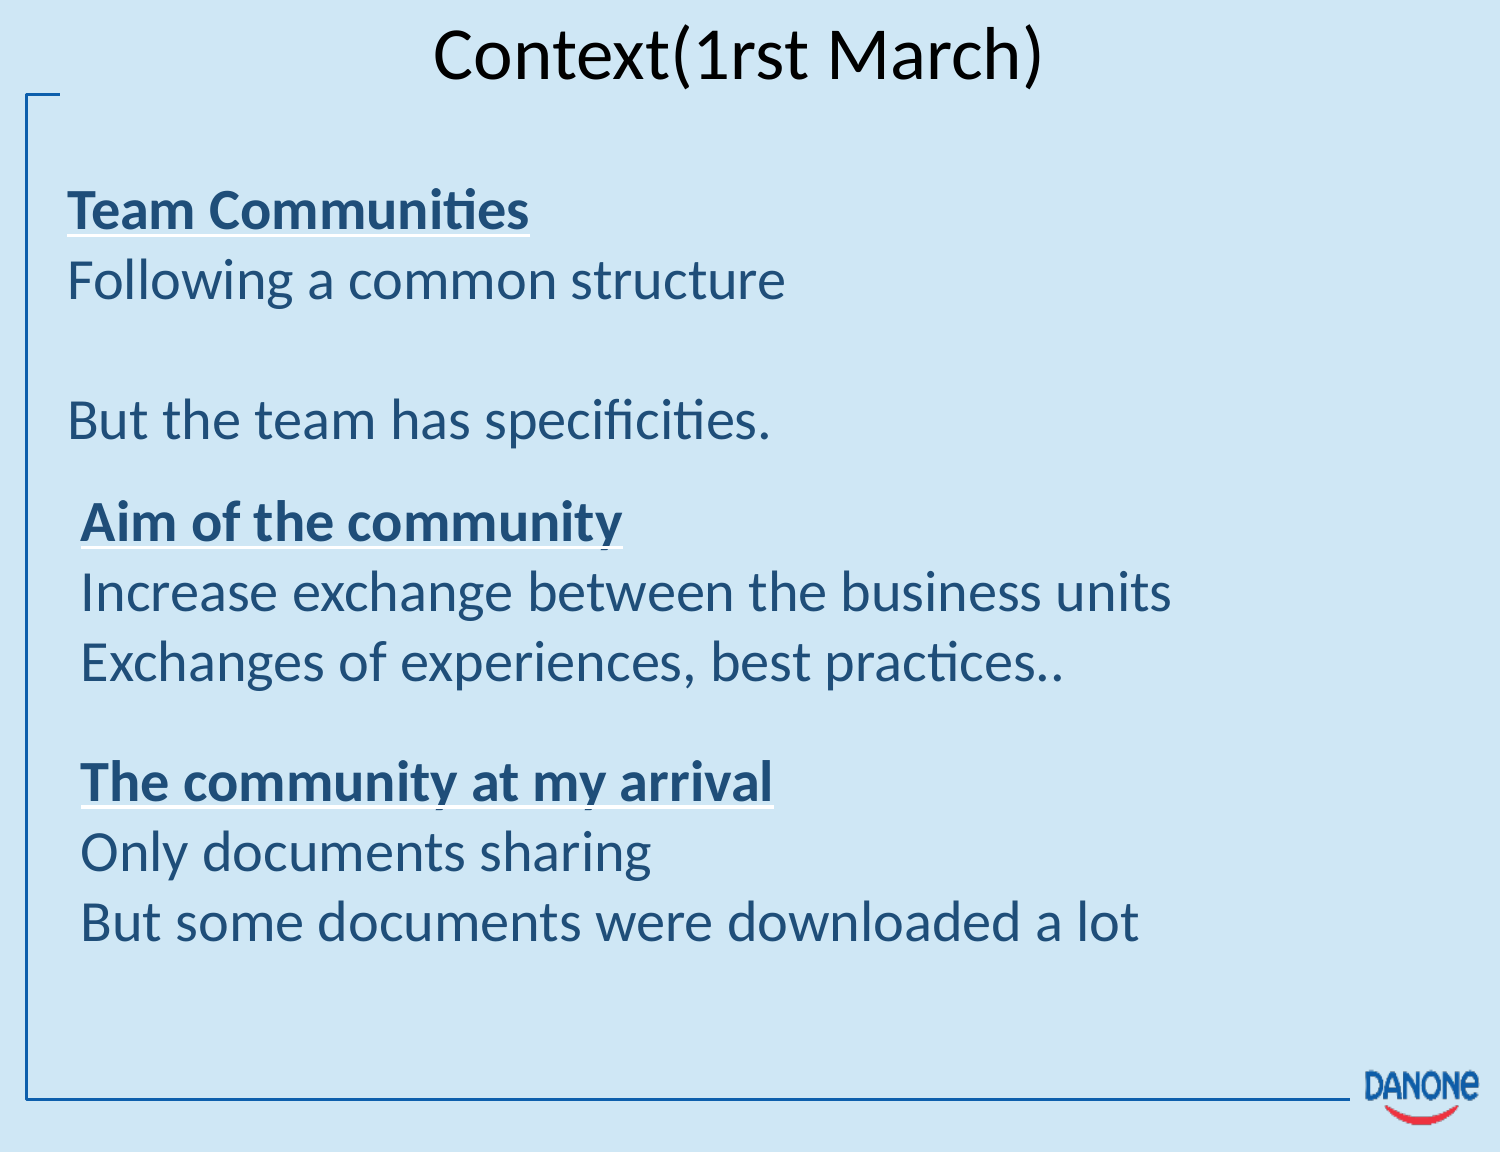

Context(1rst March)
Team Communities
Following a common structure
But the team has specificities.
Aim of the community
Increase exchange between the business units
Exchanges of experiences, best practices..
The community at my arrival
Only documents sharing
But some documents were downloaded a lot